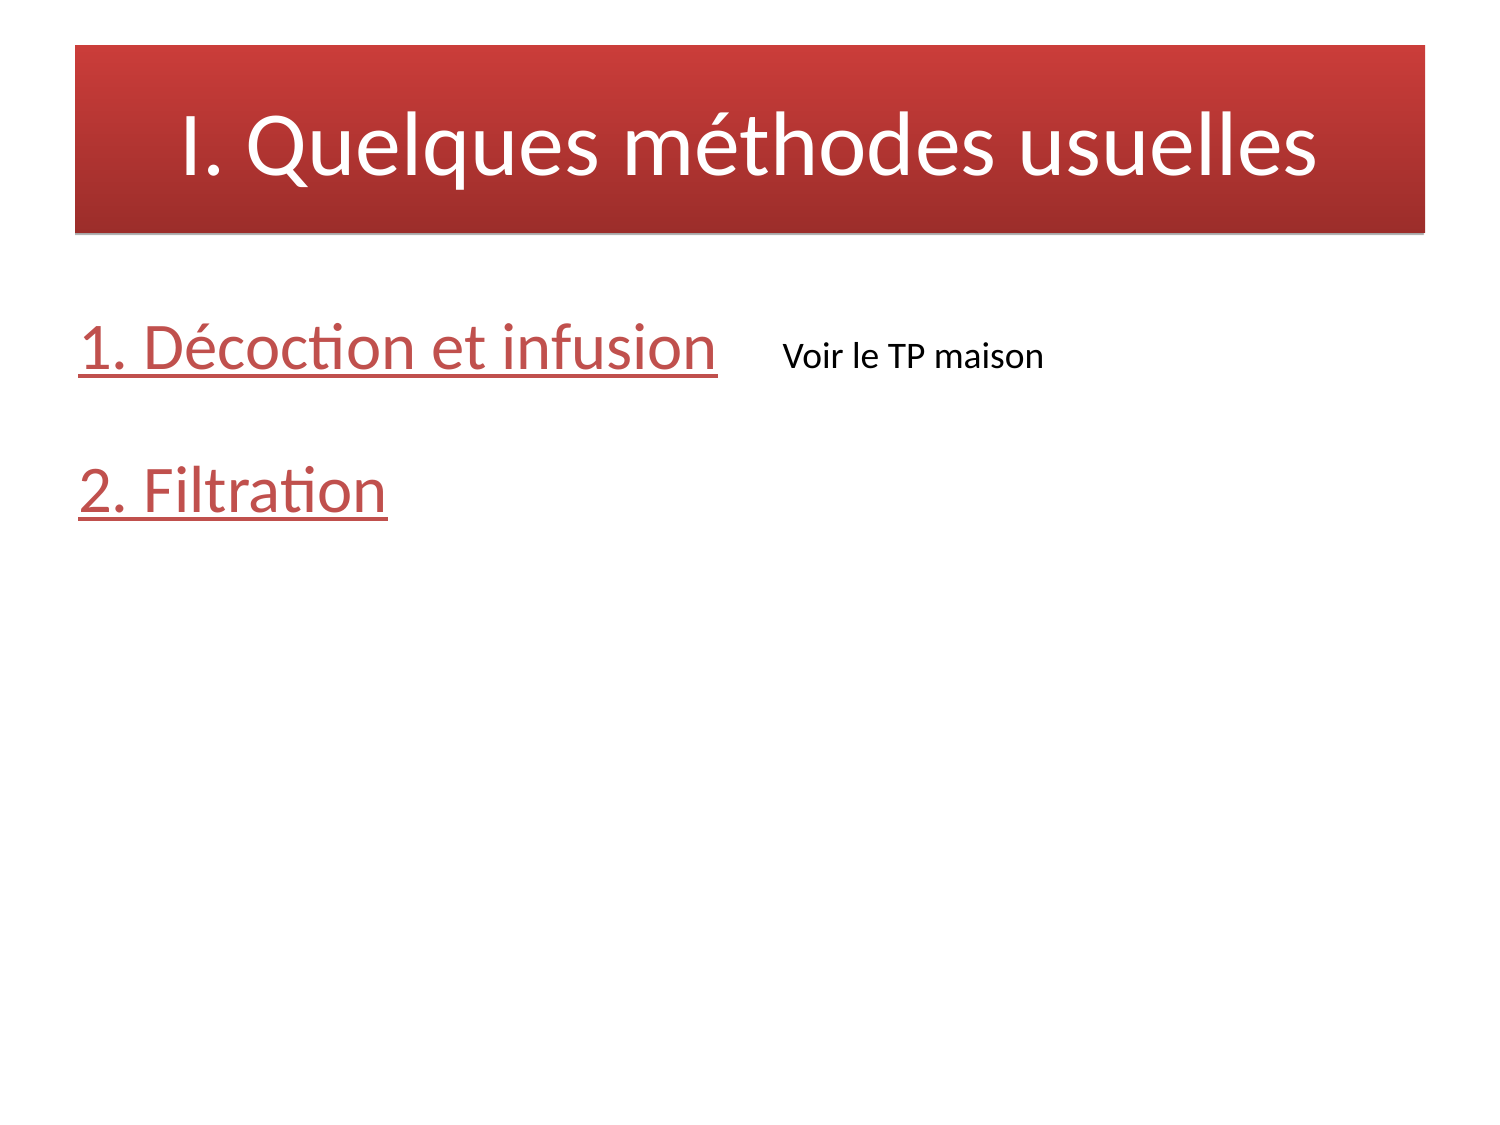

# I. Quelques méthodes usuelles
1. Décoction et infusion
Voir le TP maison
2. Filtration